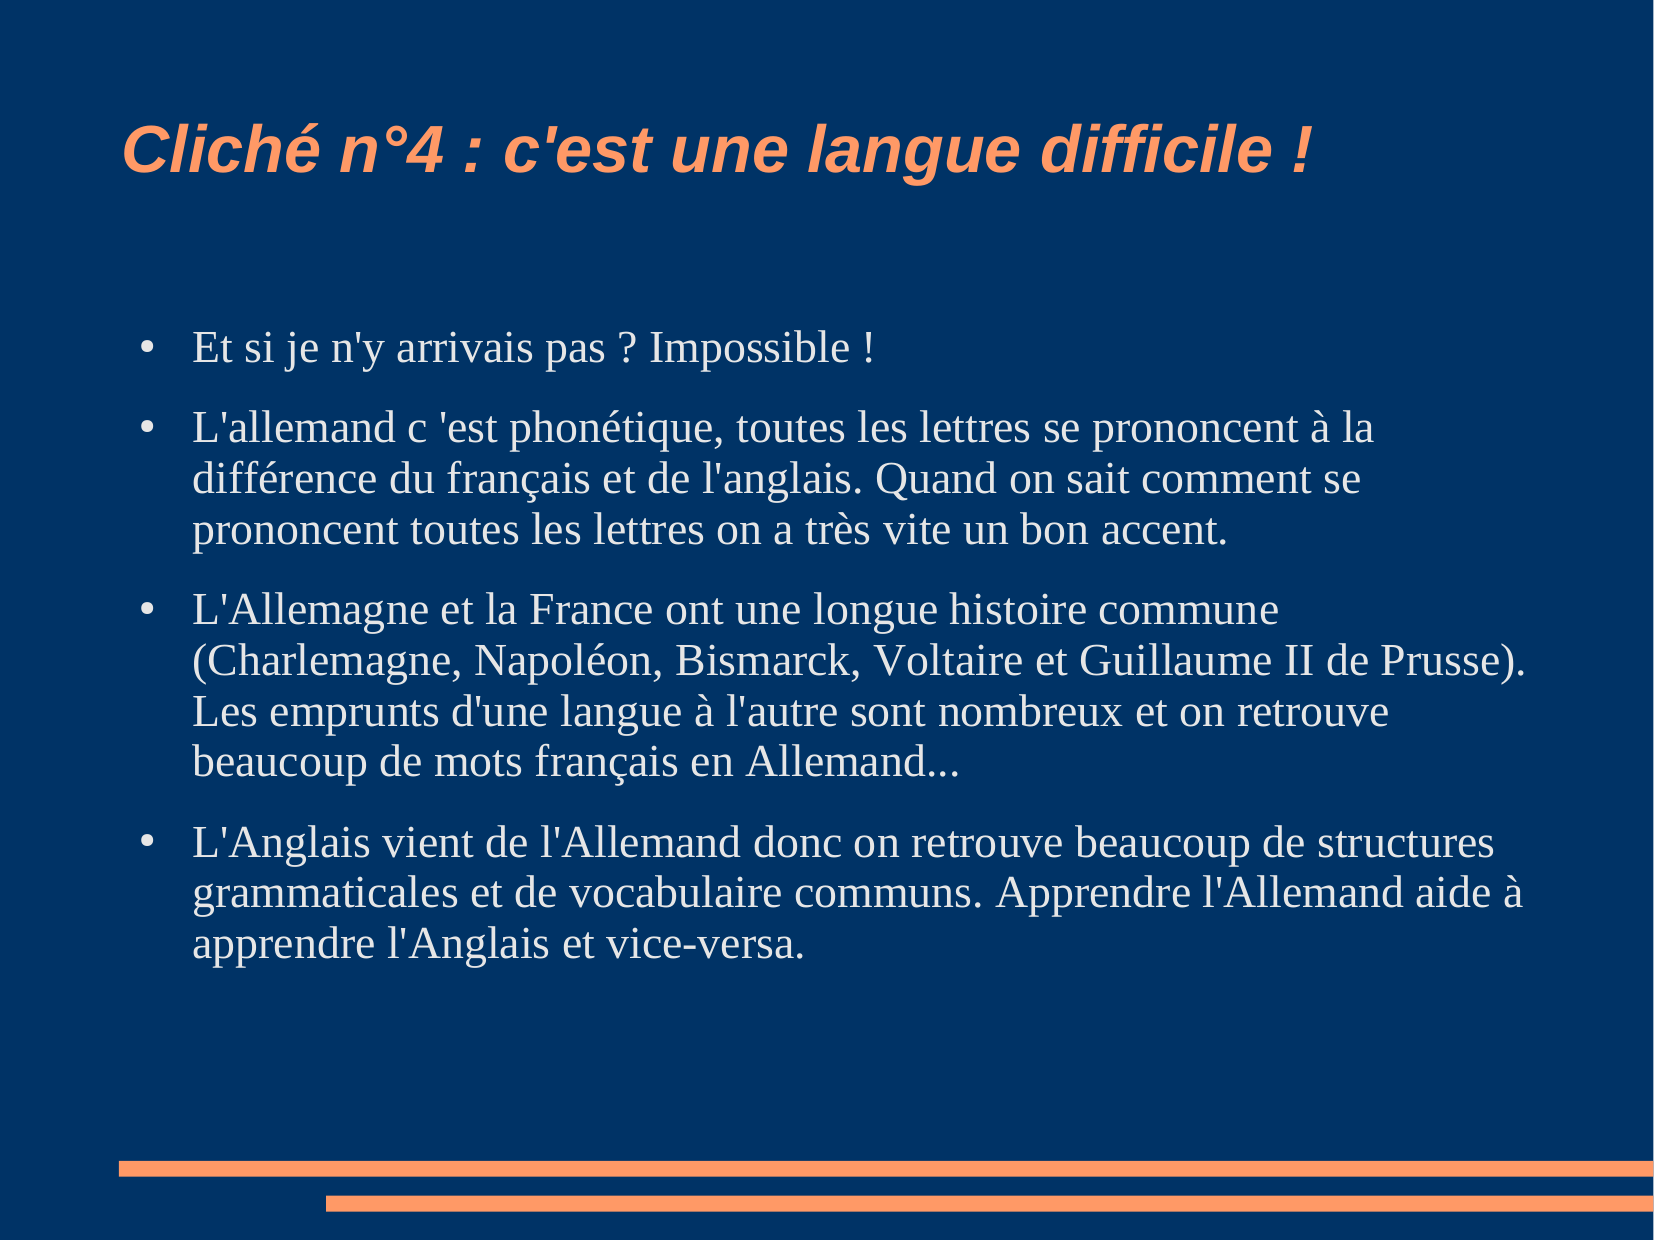

# Cliché n°4 : c'est une langue difficile !
Et si je n'y arrivais pas ? Impossible !
L'allemand c 'est phonétique, toutes les lettres se prononcent à la différence du français et de l'anglais. Quand on sait comment se prononcent toutes les lettres on a très vite un bon accent.
L'Allemagne et la France ont une longue histoire commune (Charlemagne, Napoléon, Bismarck, Voltaire et Guillaume II de Prusse). Les emprunts d'une langue à l'autre sont nombreux et on retrouve beaucoup de mots français en Allemand...
L'Anglais vient de l'Allemand donc on retrouve beaucoup de structures grammaticales et de vocabulaire communs. Apprendre l'Allemand aide à apprendre l'Anglais et vice-versa.